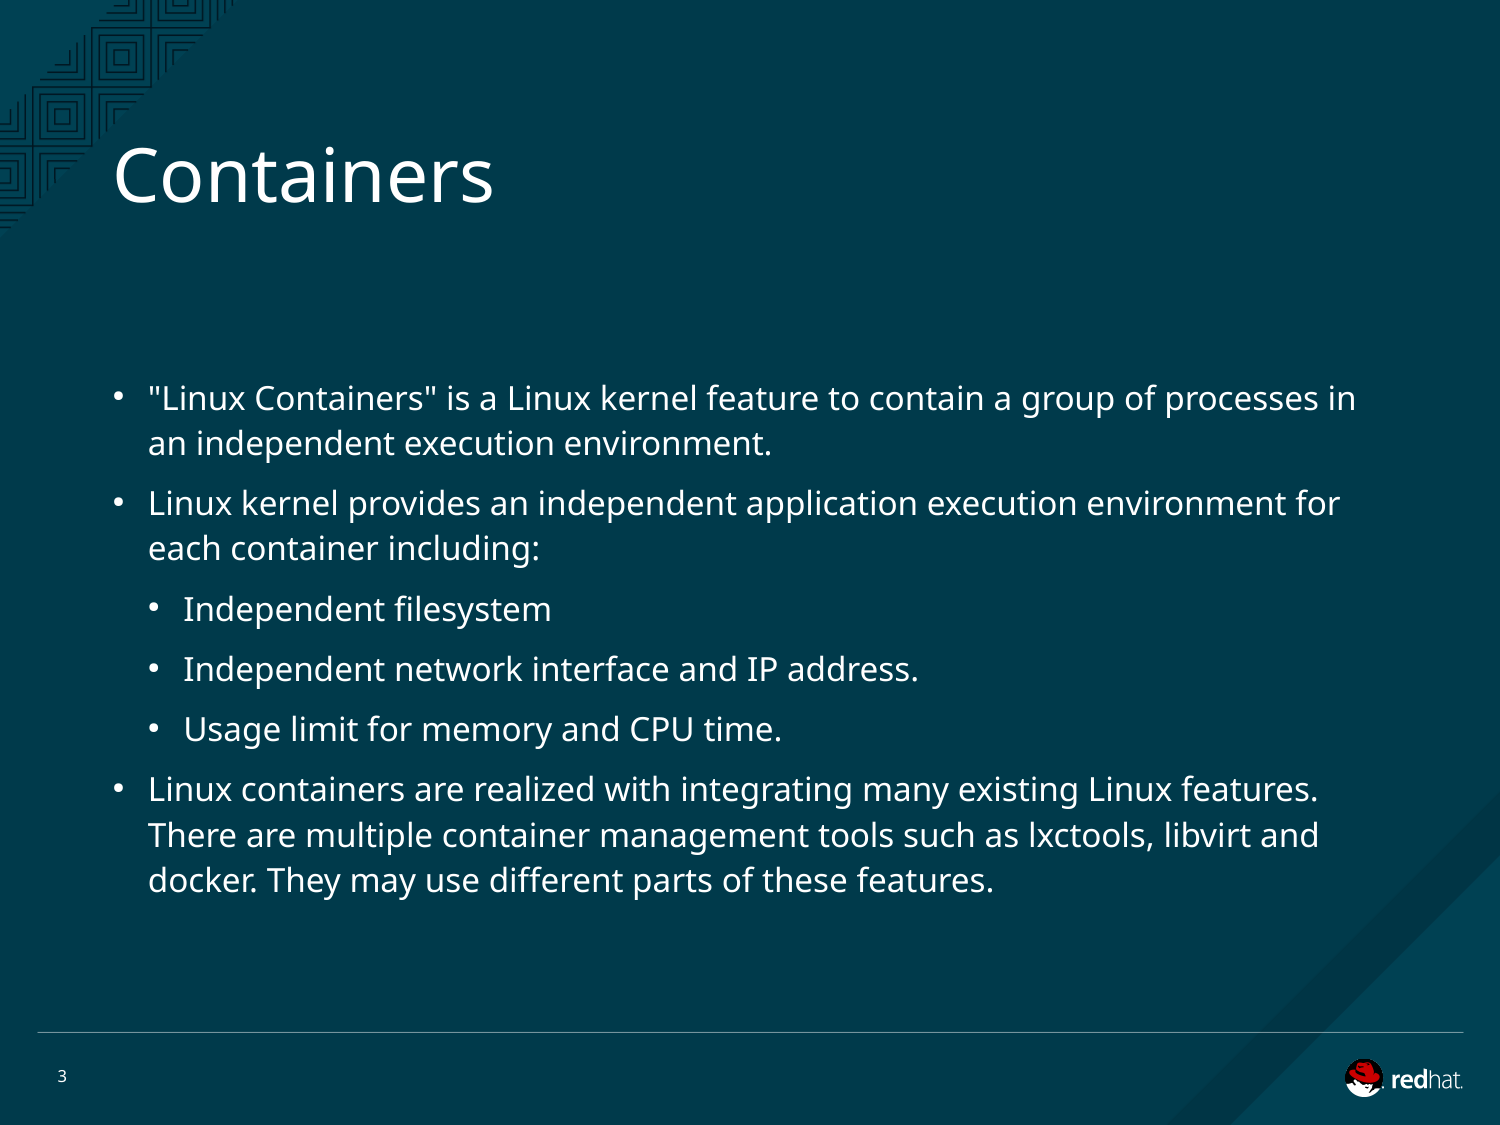

# Containers
"Linux Containers" is a Linux kernel feature to contain a group of processes in an independent execution environment.
Linux kernel provides an independent application execution environment for each container including:
Independent filesystem
Independent network interface and IP address.
Usage limit for memory and CPU time.
Linux containers are realized with integrating many existing Linux features. There are multiple container management tools such as lxctools, libvirt and docker. They may use different parts of these features.
3